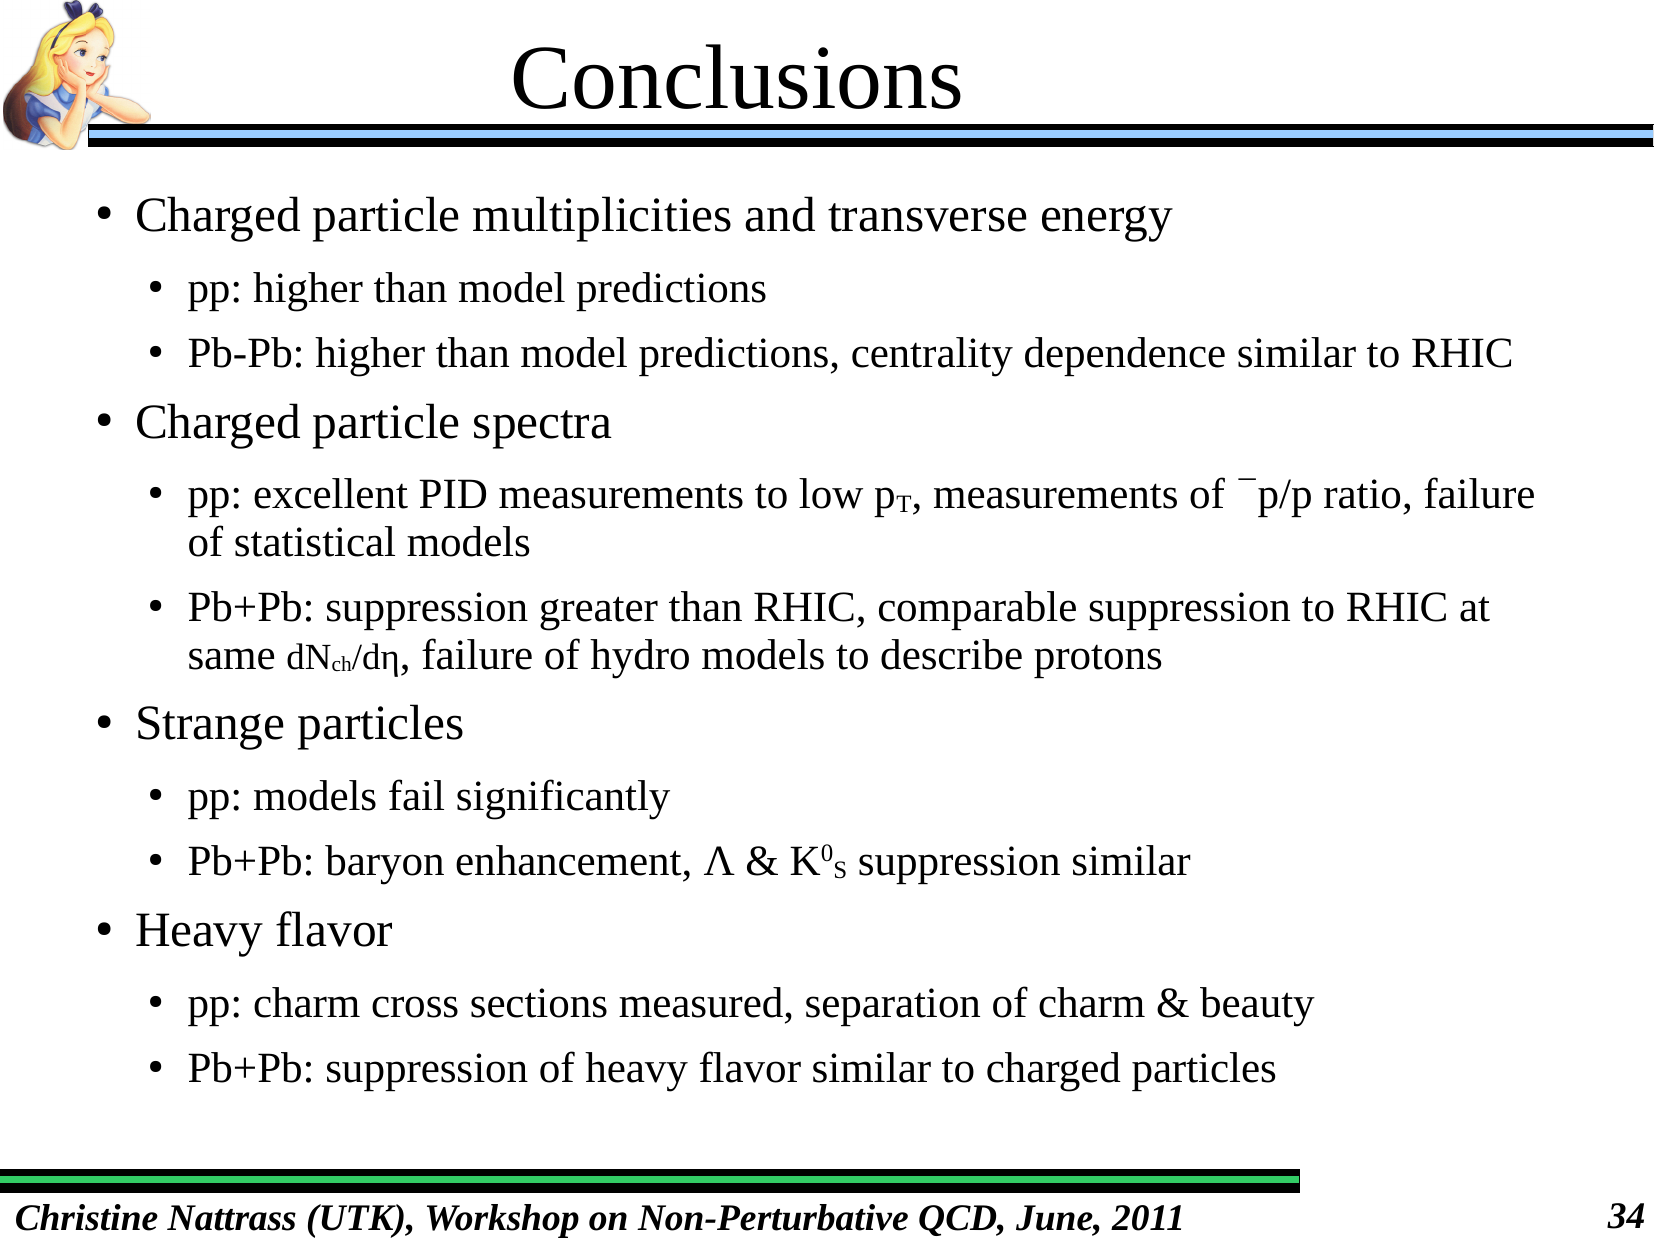

# Conclusions
Charged particle multiplicities and transverse energy
pp: higher than model predictions
Pb-Pb: higher than model predictions, centrality dependence similar to RHIC
Charged particle spectra
pp: excellent PID measurements to low pT, measurements of `p/p ratio, failure of statistical models
Pb+Pb: suppression greater than RHIC, comparable suppression to RHIC at same dNch/dη, failure of hydro models to describe protons
Strange particles
pp: models fail significantly
Pb+Pb: baryon enhancement, Λ & K0S suppression similar
Heavy flavor
pp: charm cross sections measured, separation of charm & beauty
Pb+Pb: suppression of heavy flavor similar to charged particles